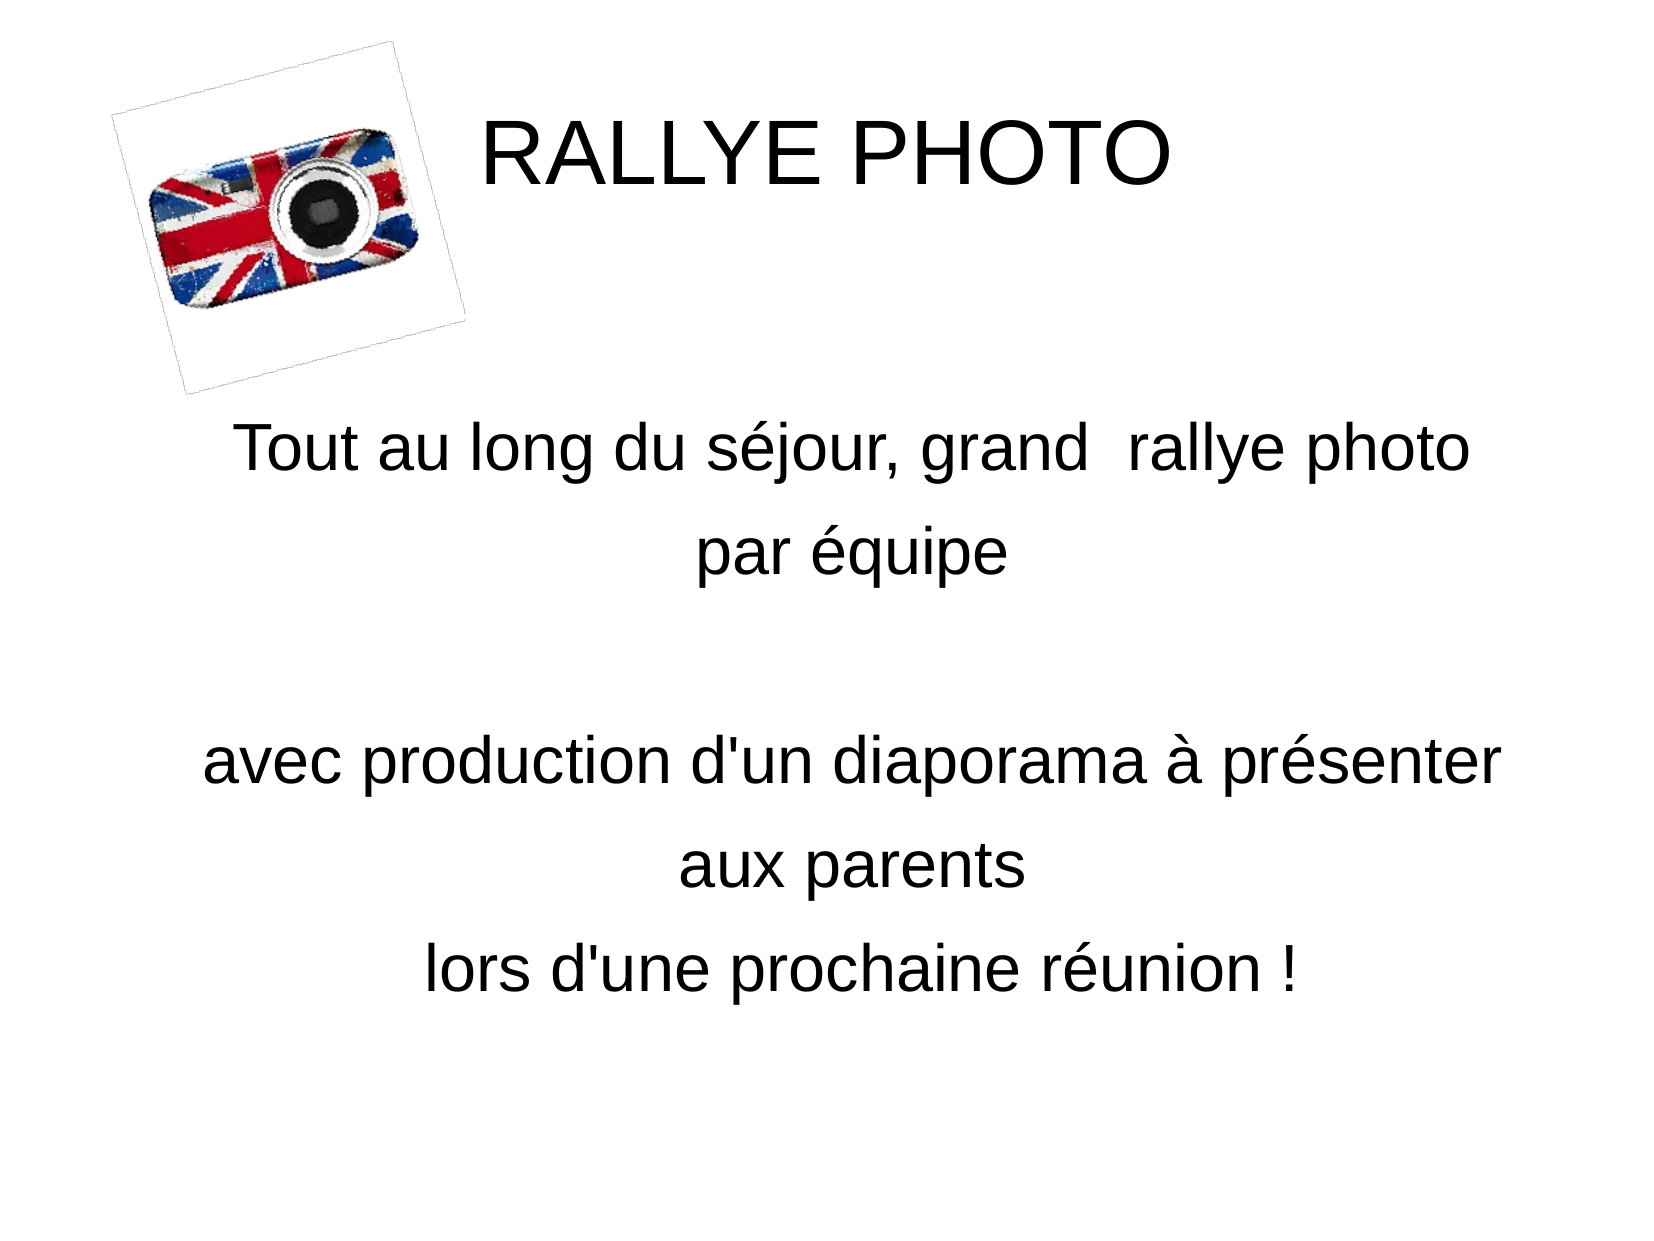

# RALLYE PHOTO
Tout au long du séjour, grand rallye photo
par équipe
avec production d'un diaporama à présenter
aux parents
lors d'une prochaine réunion !